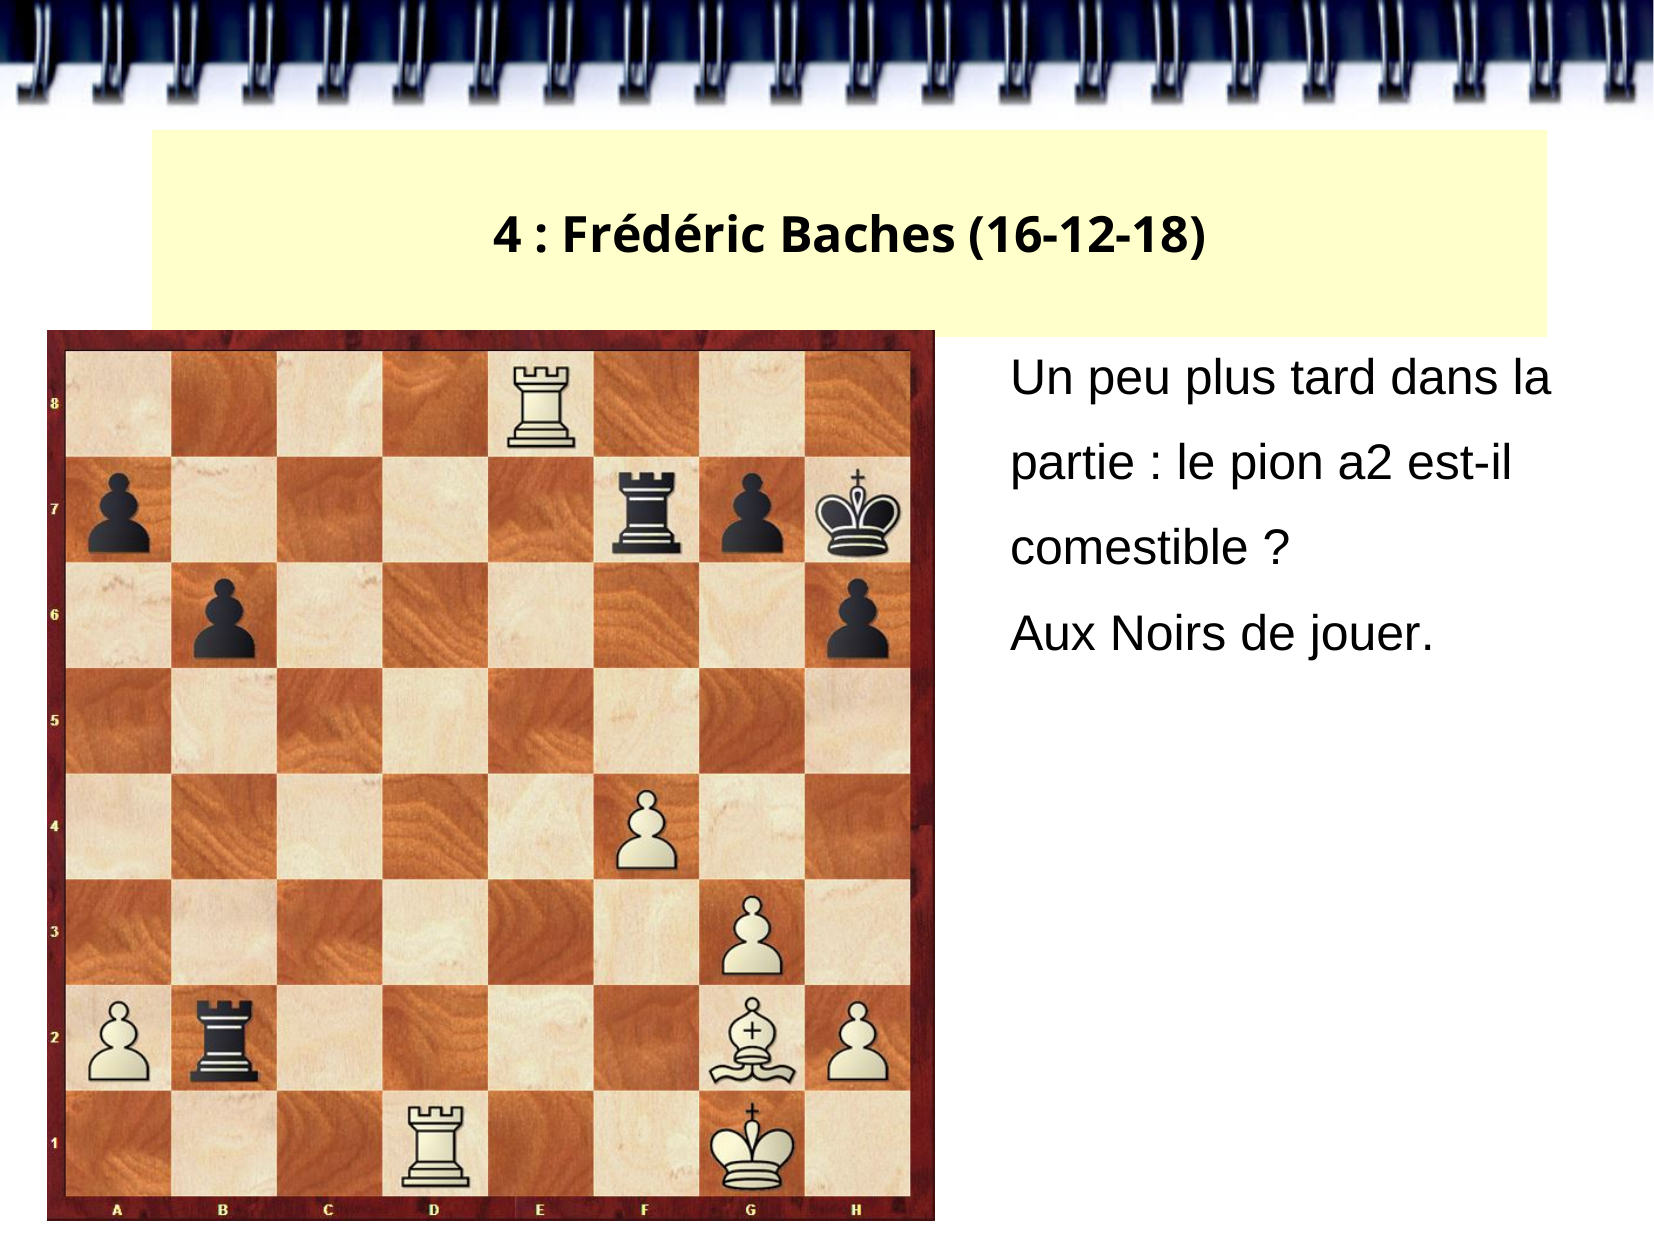

# 4 : Frédéric Baches (16-12-18)
Un peu plus tard dans la
partie : le pion a2 est-il
comestible ?
Aux Noirs de jouer.